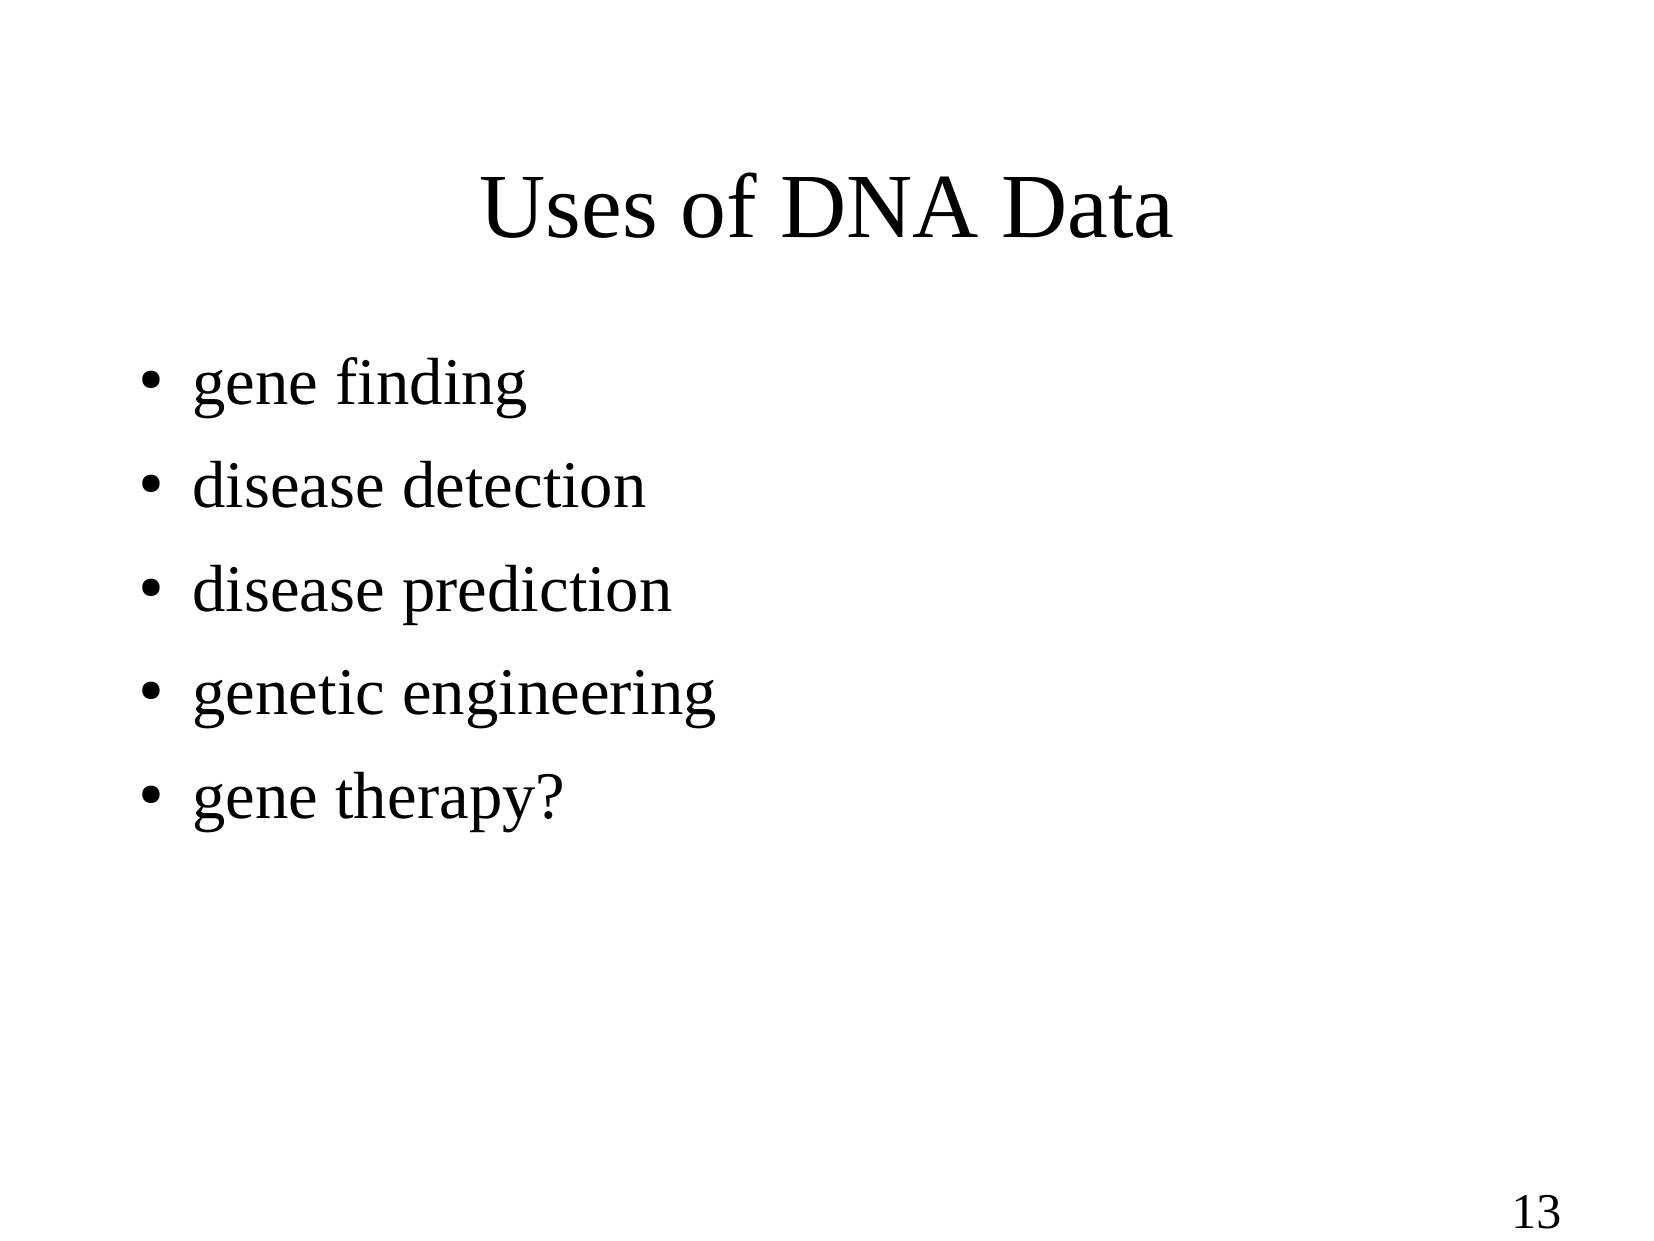

# Uses of DNA Data
gene finding
disease detection
disease prediction
genetic engineering
gene therapy?